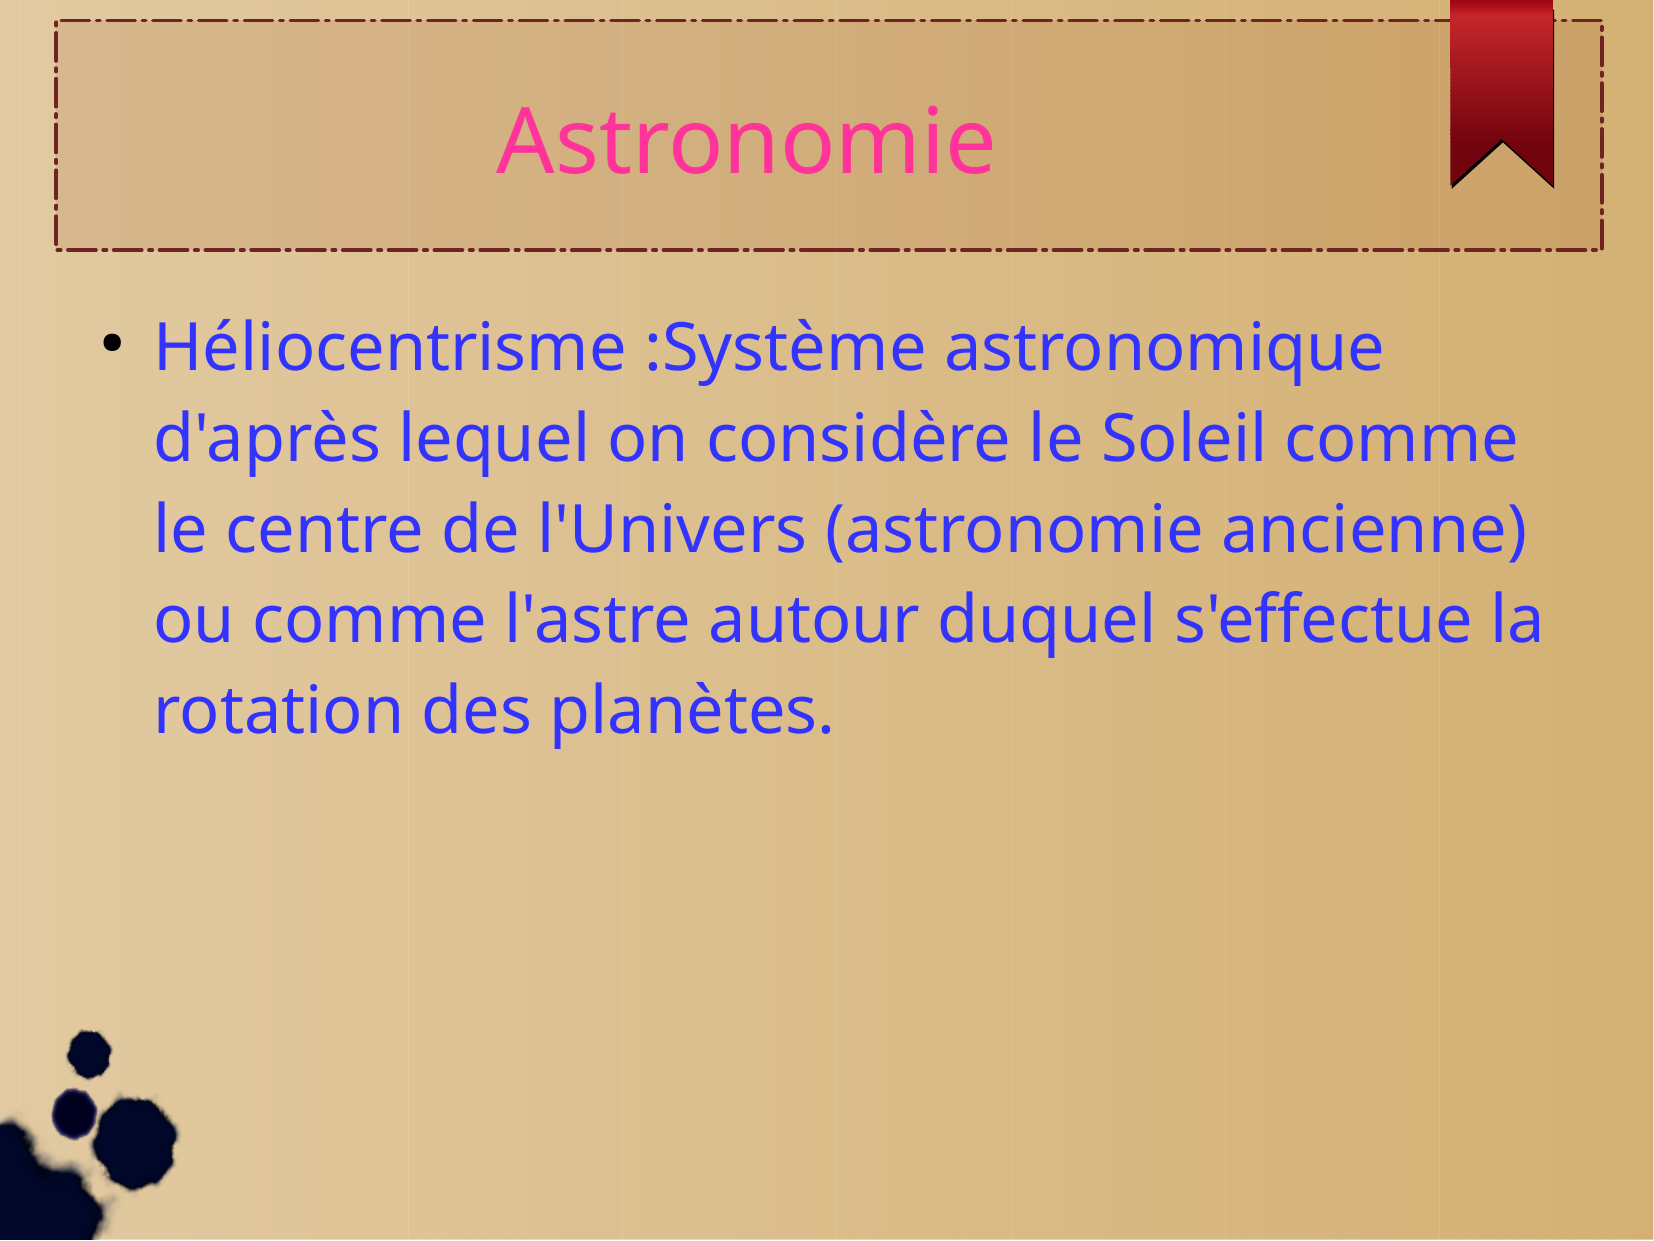

# Astronomie
Héliocentrisme :Système astronomique d'après lequel on considère le Soleil comme le centre de l'Univers (astronomie ancienne) ou comme l'astre autour duquel s'effectue la rotation des planètes.